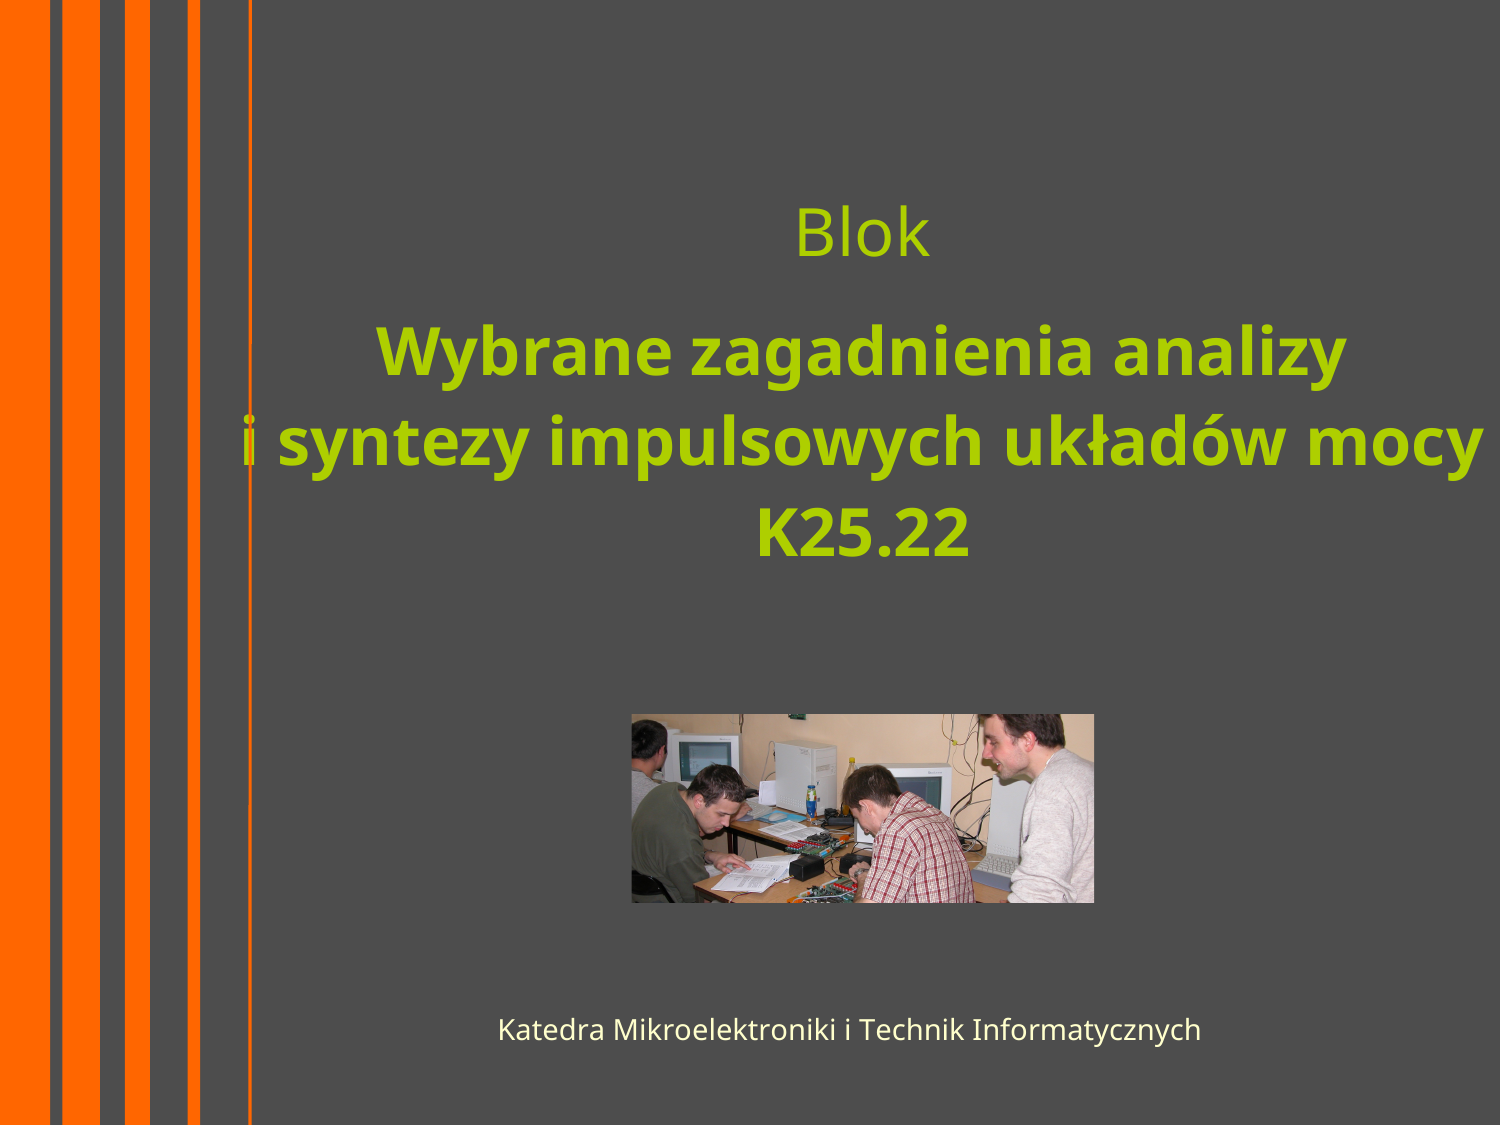

# Blok Wybrane zagadnienia analizy i syntezy impulsowych układów mocy K25.22
Katedra Mikroelektroniki i Technik Informatycznych